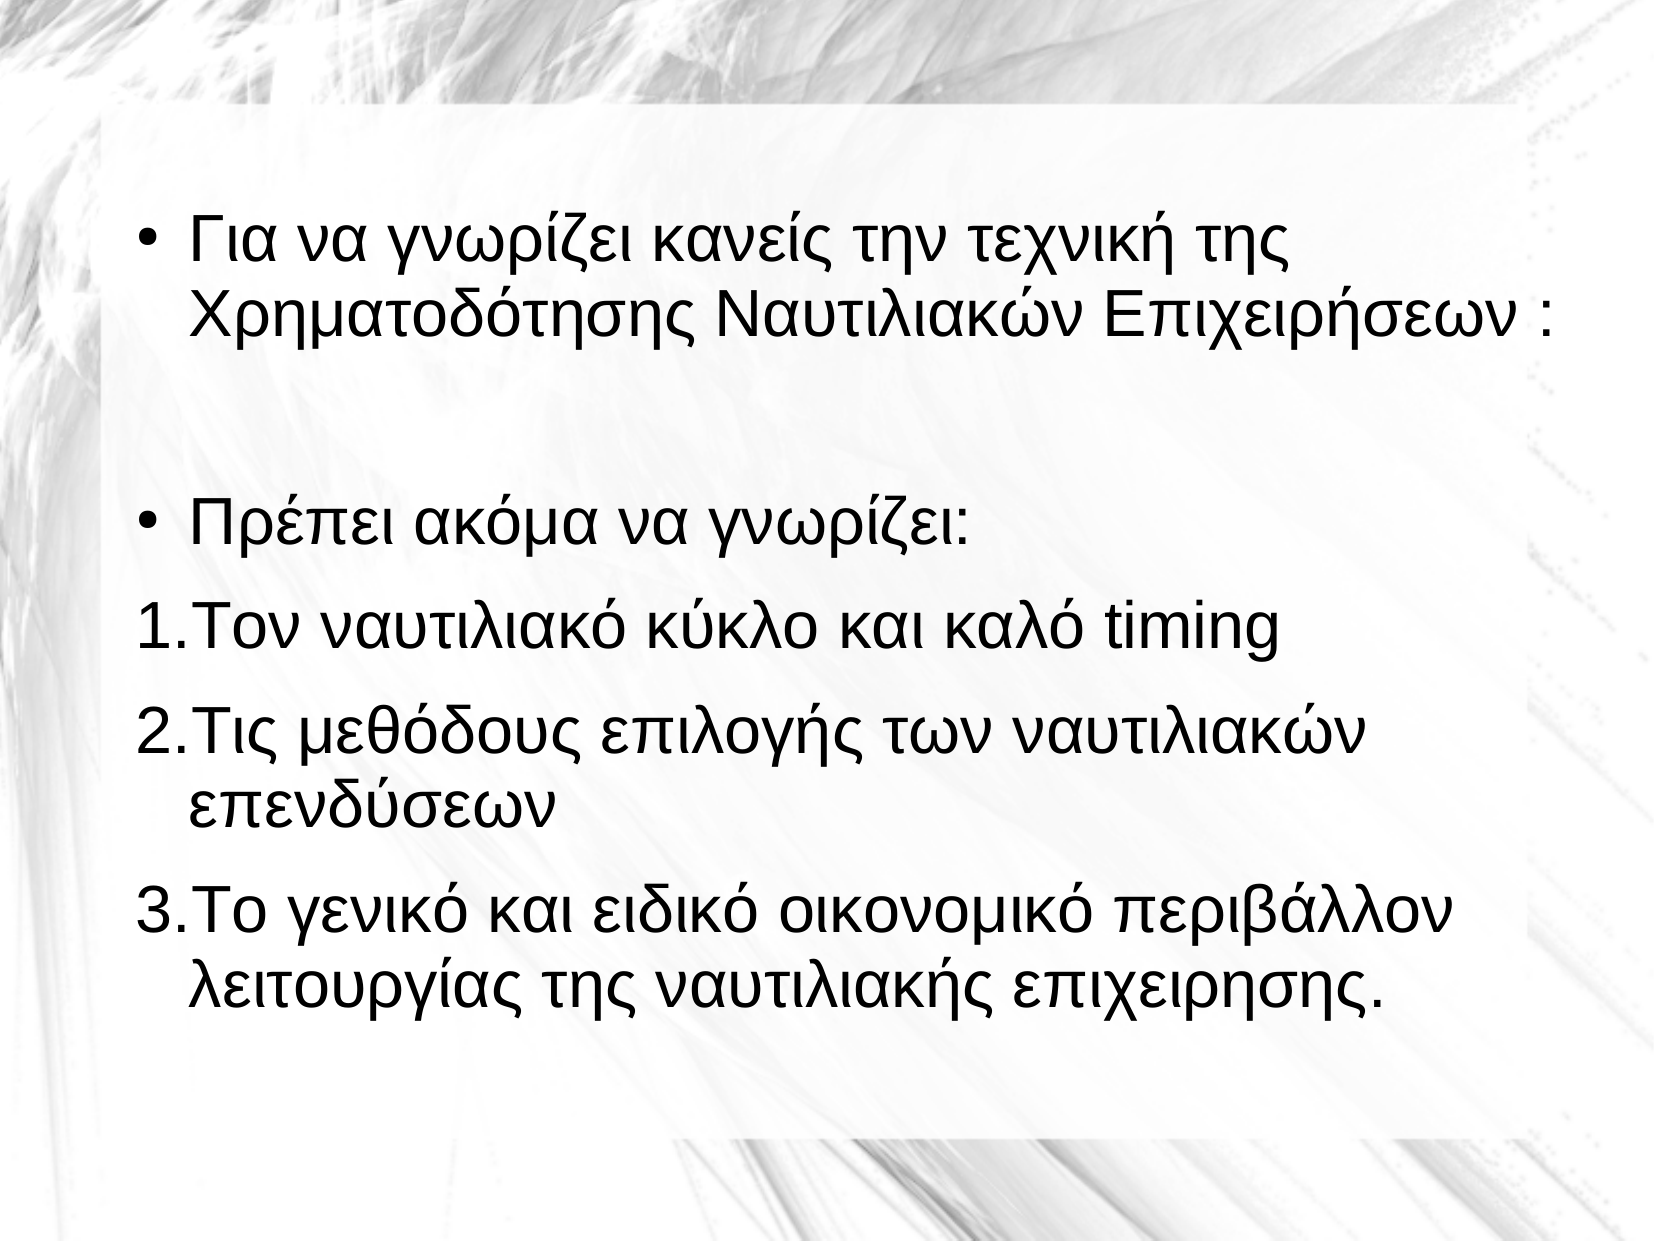

# Για να γνωρίζει κανείς την τεχνική της Χρηματοδότησης Ναυτιλιακών Επιχειρήσεων :
Πρέπει ακόμα να γνωρίζει:
Τον ναυτιλιακό κύκλο και καλό timing
Τις μεθόδους επιλογής των ναυτιλιακών επενδύσεων
Το γενικό και ειδικό οικονομικό περιβάλλον λειτουργίας της ναυτιλιακής επιχειρησης.